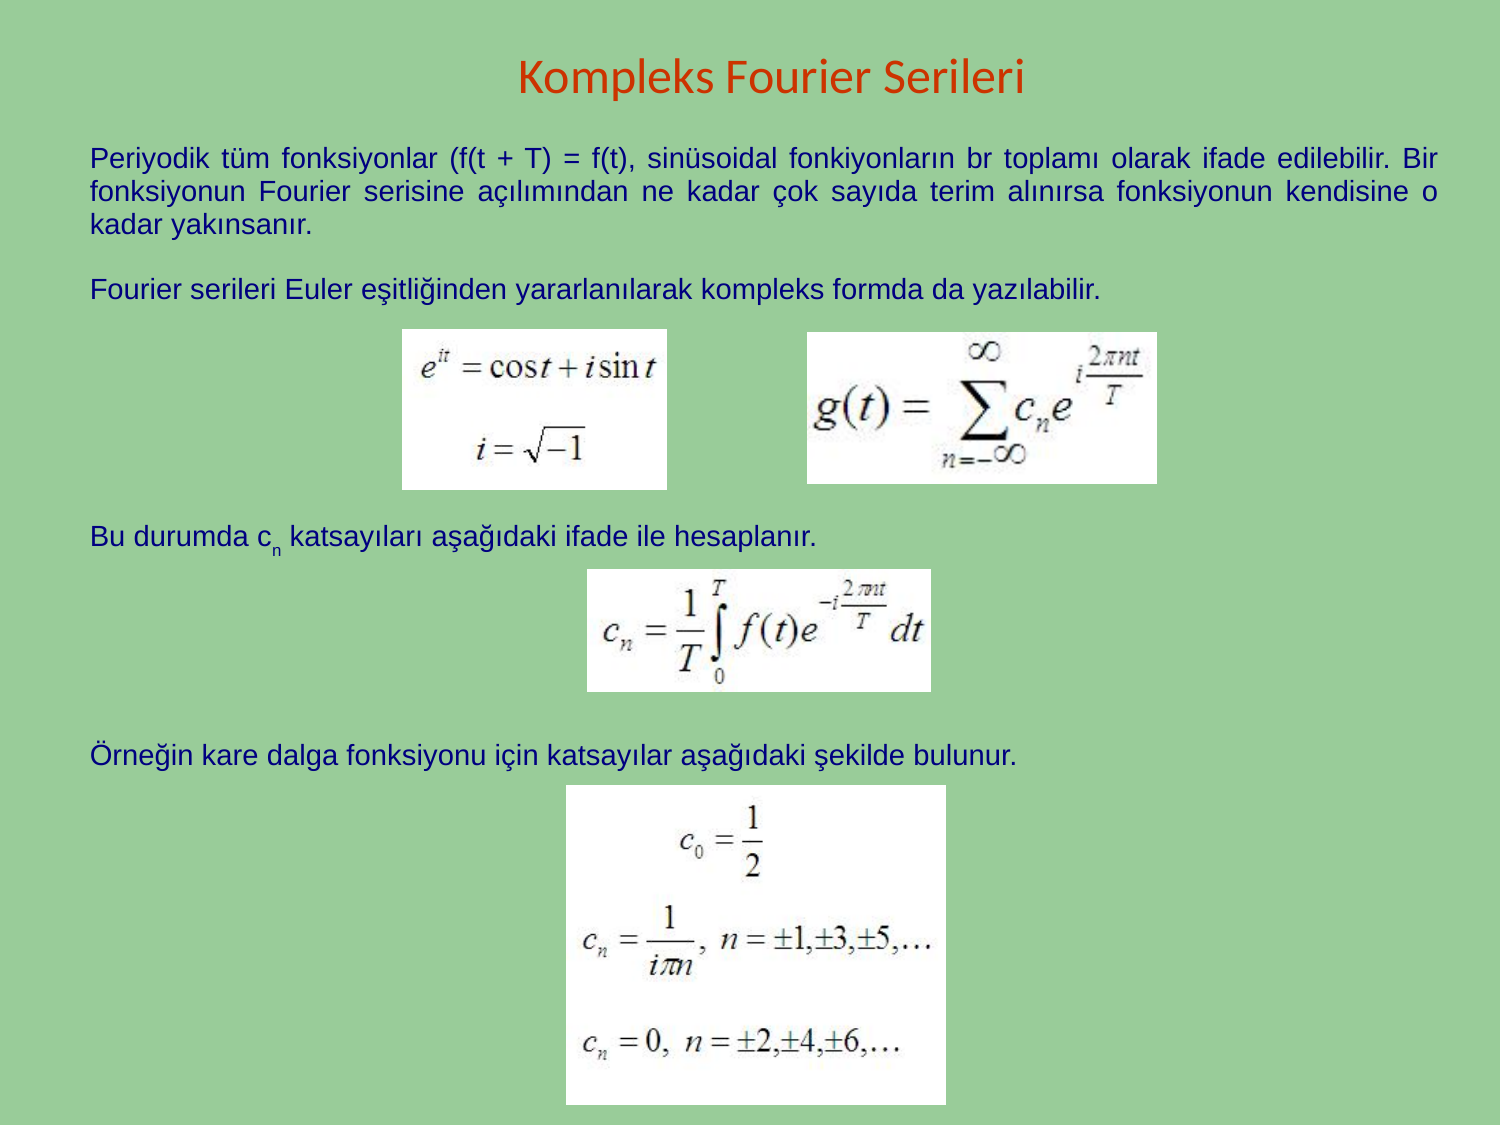

# Kompleks Fourier Serileri
Periyodik tüm fonksiyonlar (f(t + T) = f(t), sinüsoidal fonkiyonların br toplamı olarak ifade edilebilir. Bir fonksiyonun Fourier serisine açılımından ne kadar çok sayıda terim alınırsa fonksiyonun kendisine o kadar yakınsanır.
Fourier serileri Euler eşitliğinden yararlanılarak kompleks formda da yazılabilir.
Bu durumda cn katsayıları aşağıdaki ifade ile hesaplanır.
Örneğin kare dalga fonksiyonu için katsayılar aşağıdaki şekilde bulunur.